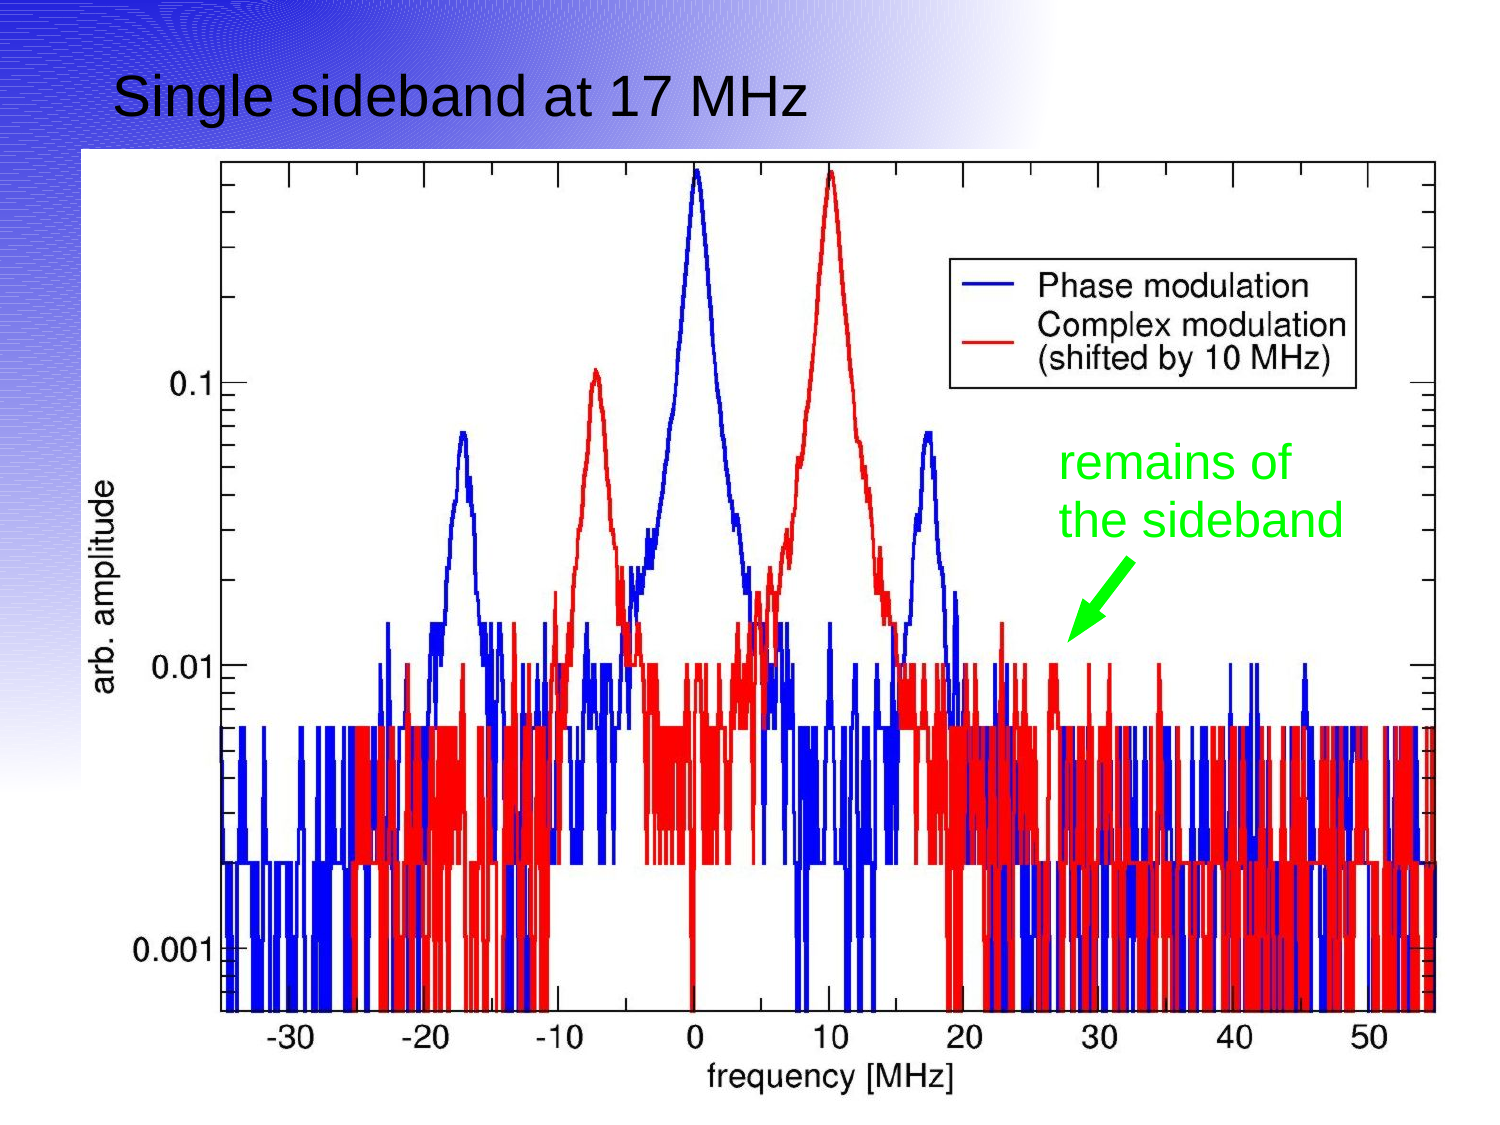

# Single sideband at 17 MHz
remains of
the sideband